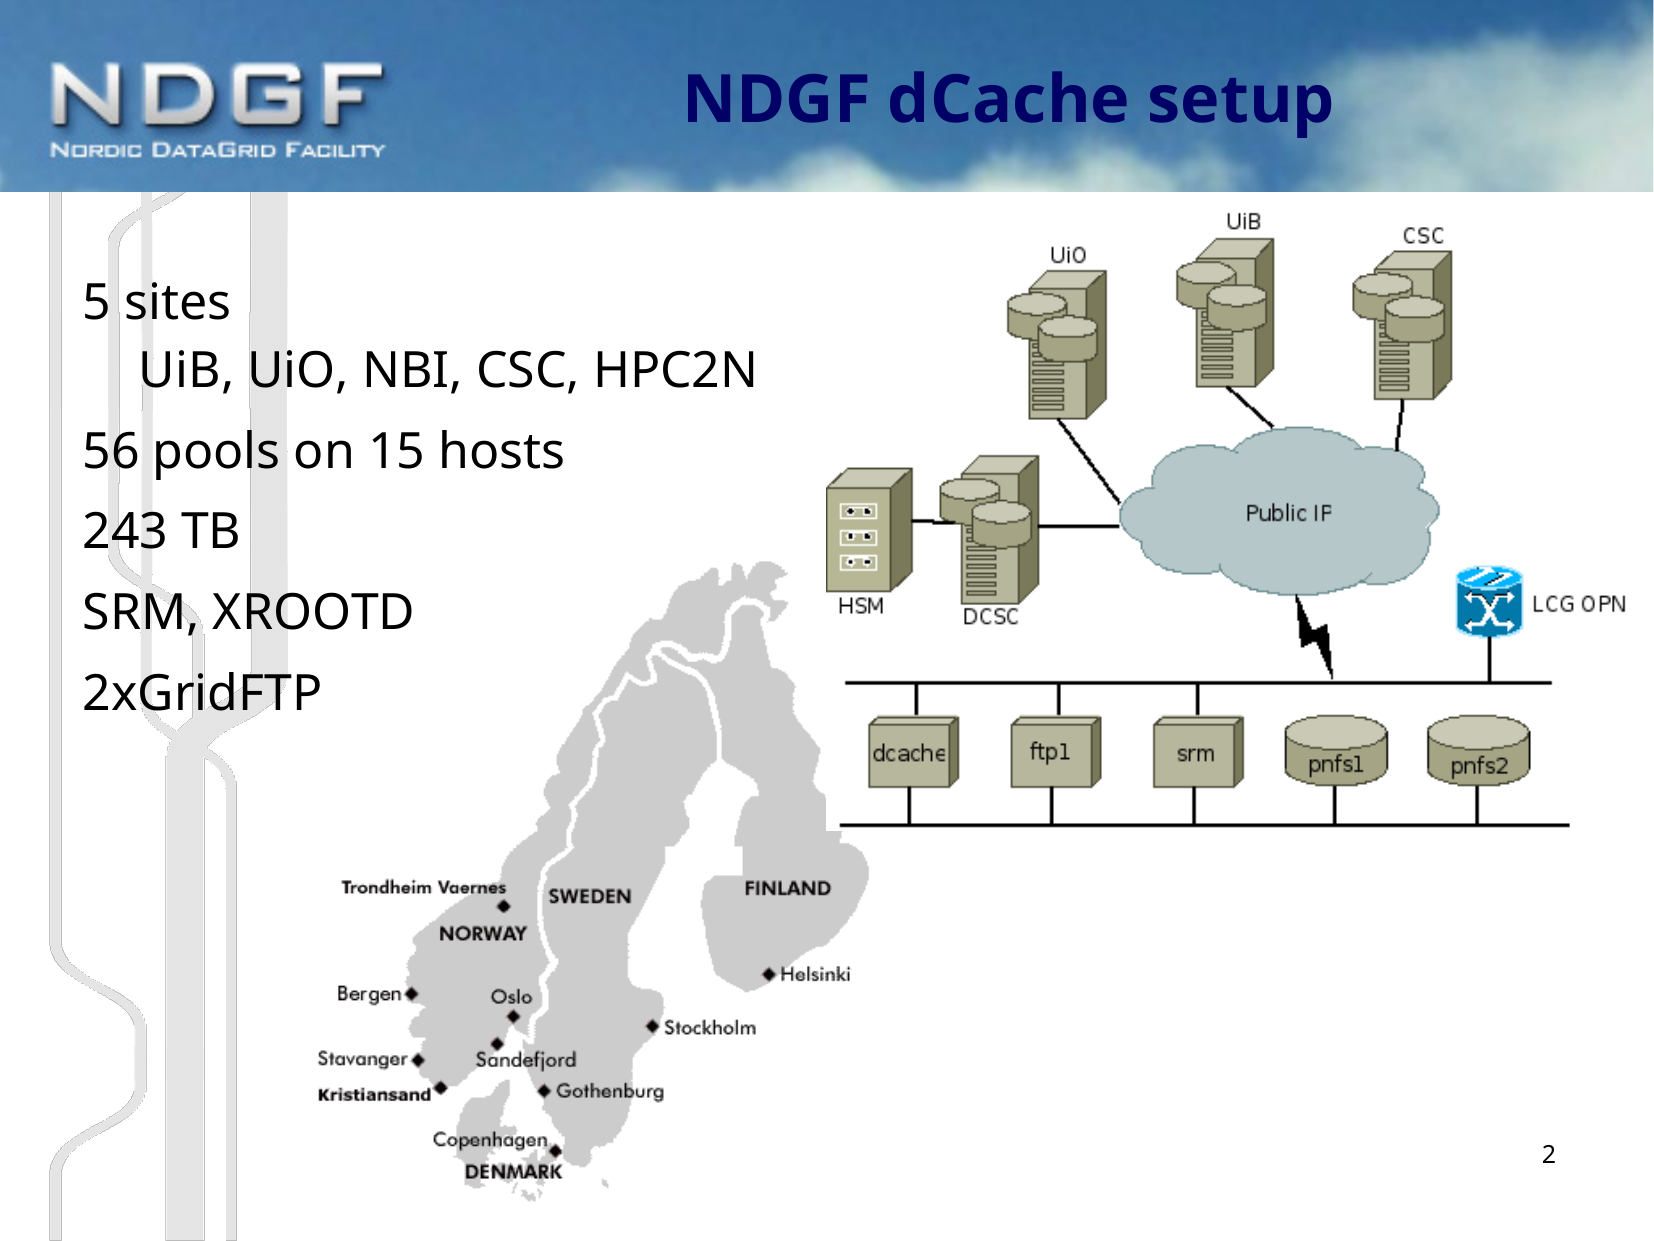

# NDGF dCache setup
5 sites
UiB, UiO, NBI, CSC, HPC2N
56 pools on 15 hosts
243 TB
SRM, XROOTD
2xGridFTP
2